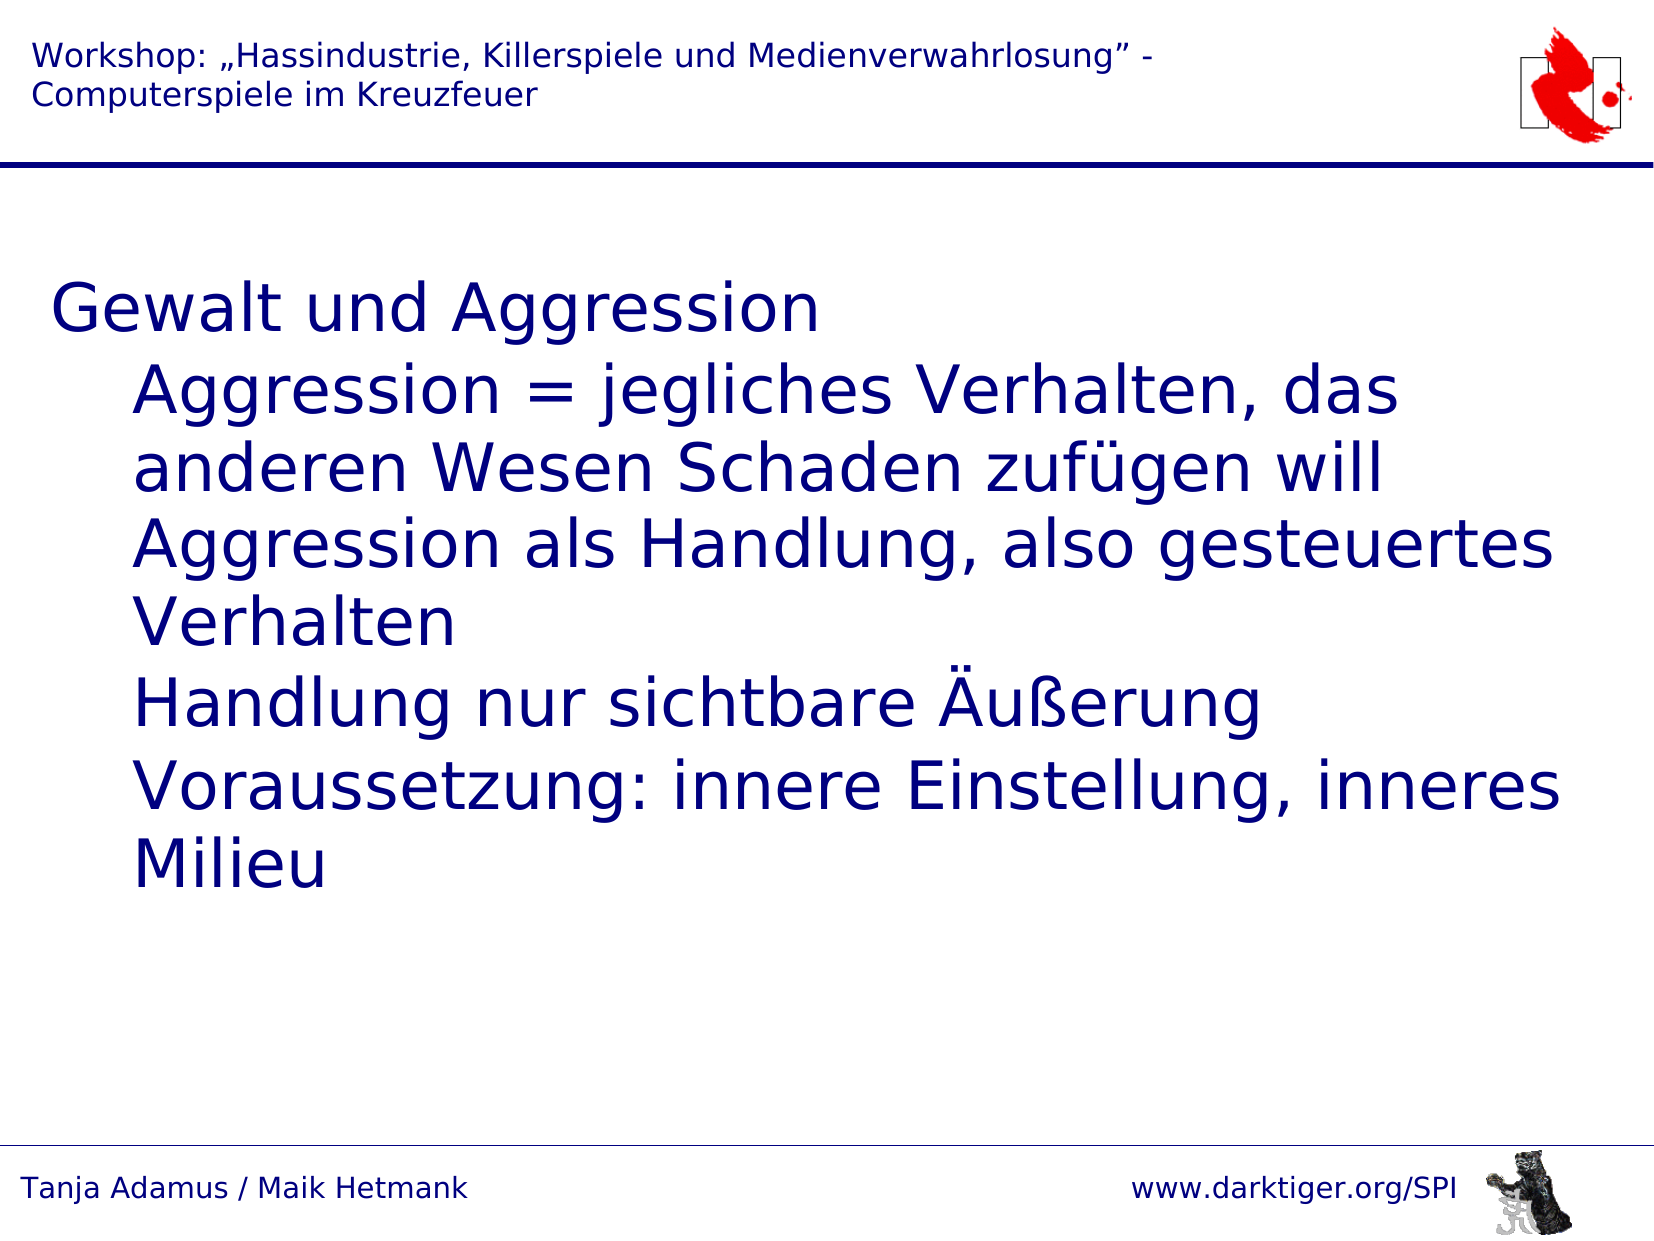

Workshop: „Hassindustrie, Killerspiele und Medienverwahrlosung” - Computerspiele im Kreuzfeuer
Gewalt und Aggression
Aggression = jegliches Verhalten, das anderen Wesen Schaden zufügen will
Aggression als Handlung, also gesteuertes Verhalten
Handlung nur sichtbare Äußerung
Voraussetzung: innere Einstellung, inneres Milieu